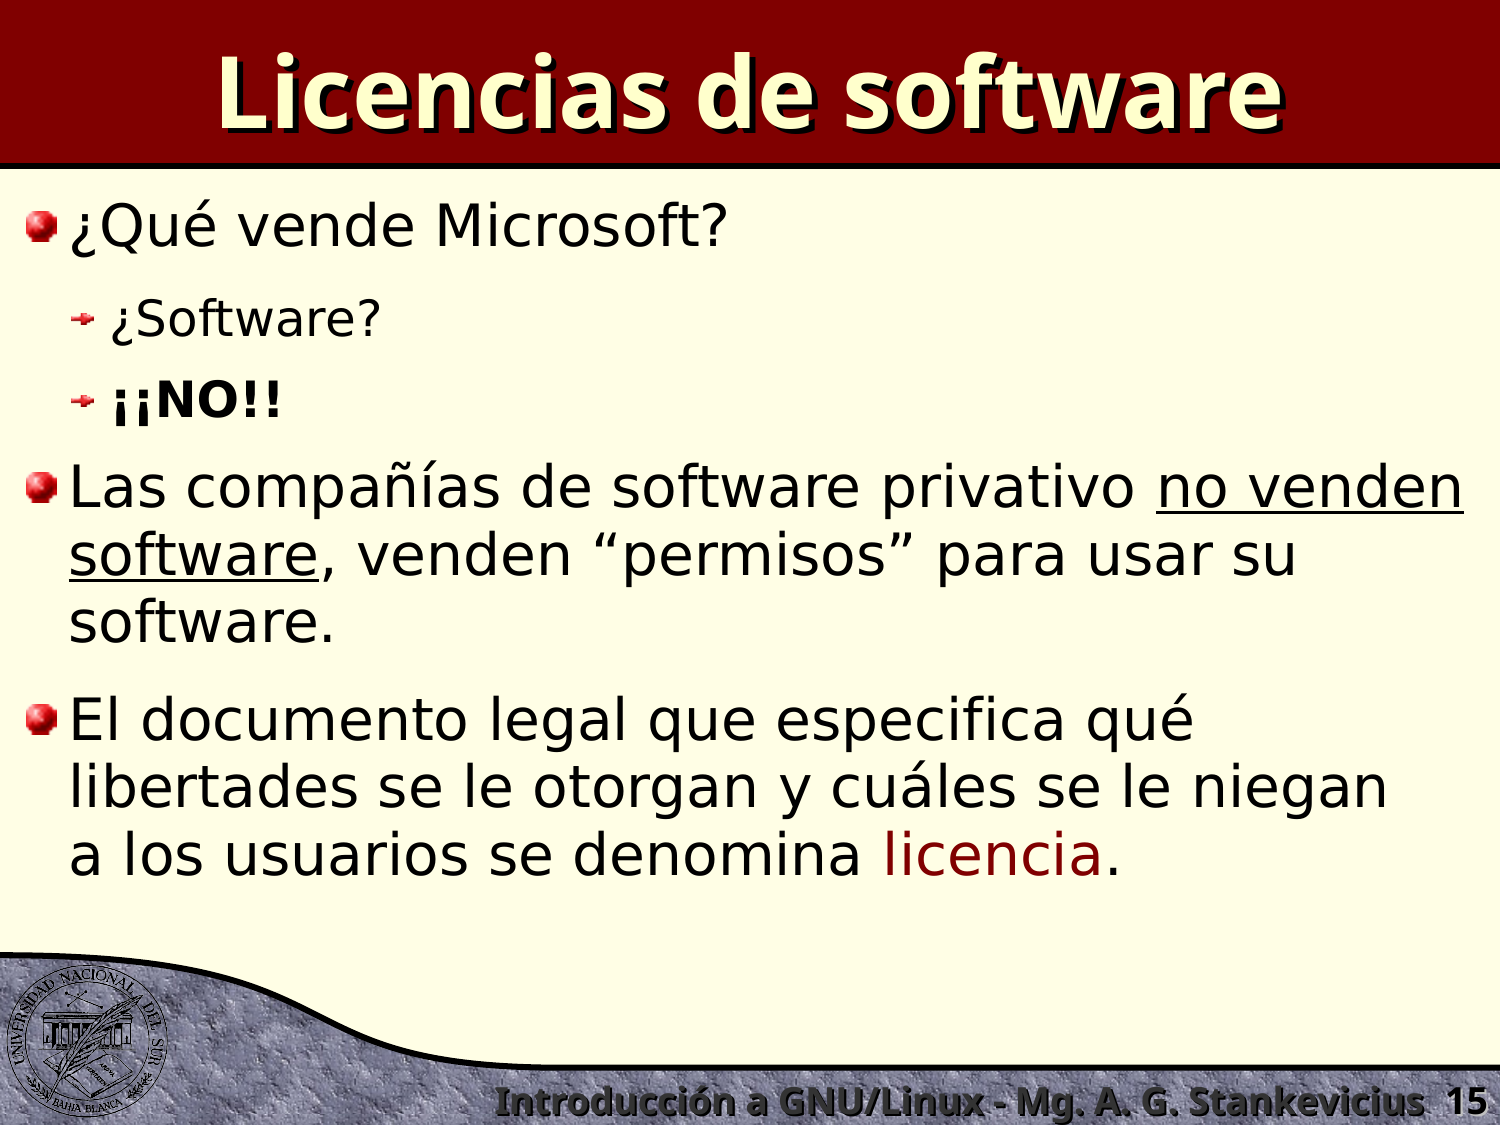

# Licencias de software
¿Qué vende Microsoft?
¿Software?
¡¡NO!!
Las compañías de software privativo no venden software, venden “permisos” para usar su software.
El documento legal que especifica qué libertades se le otorgan y cuáles se le niegan
a los usuarios se denomina licencia.
15